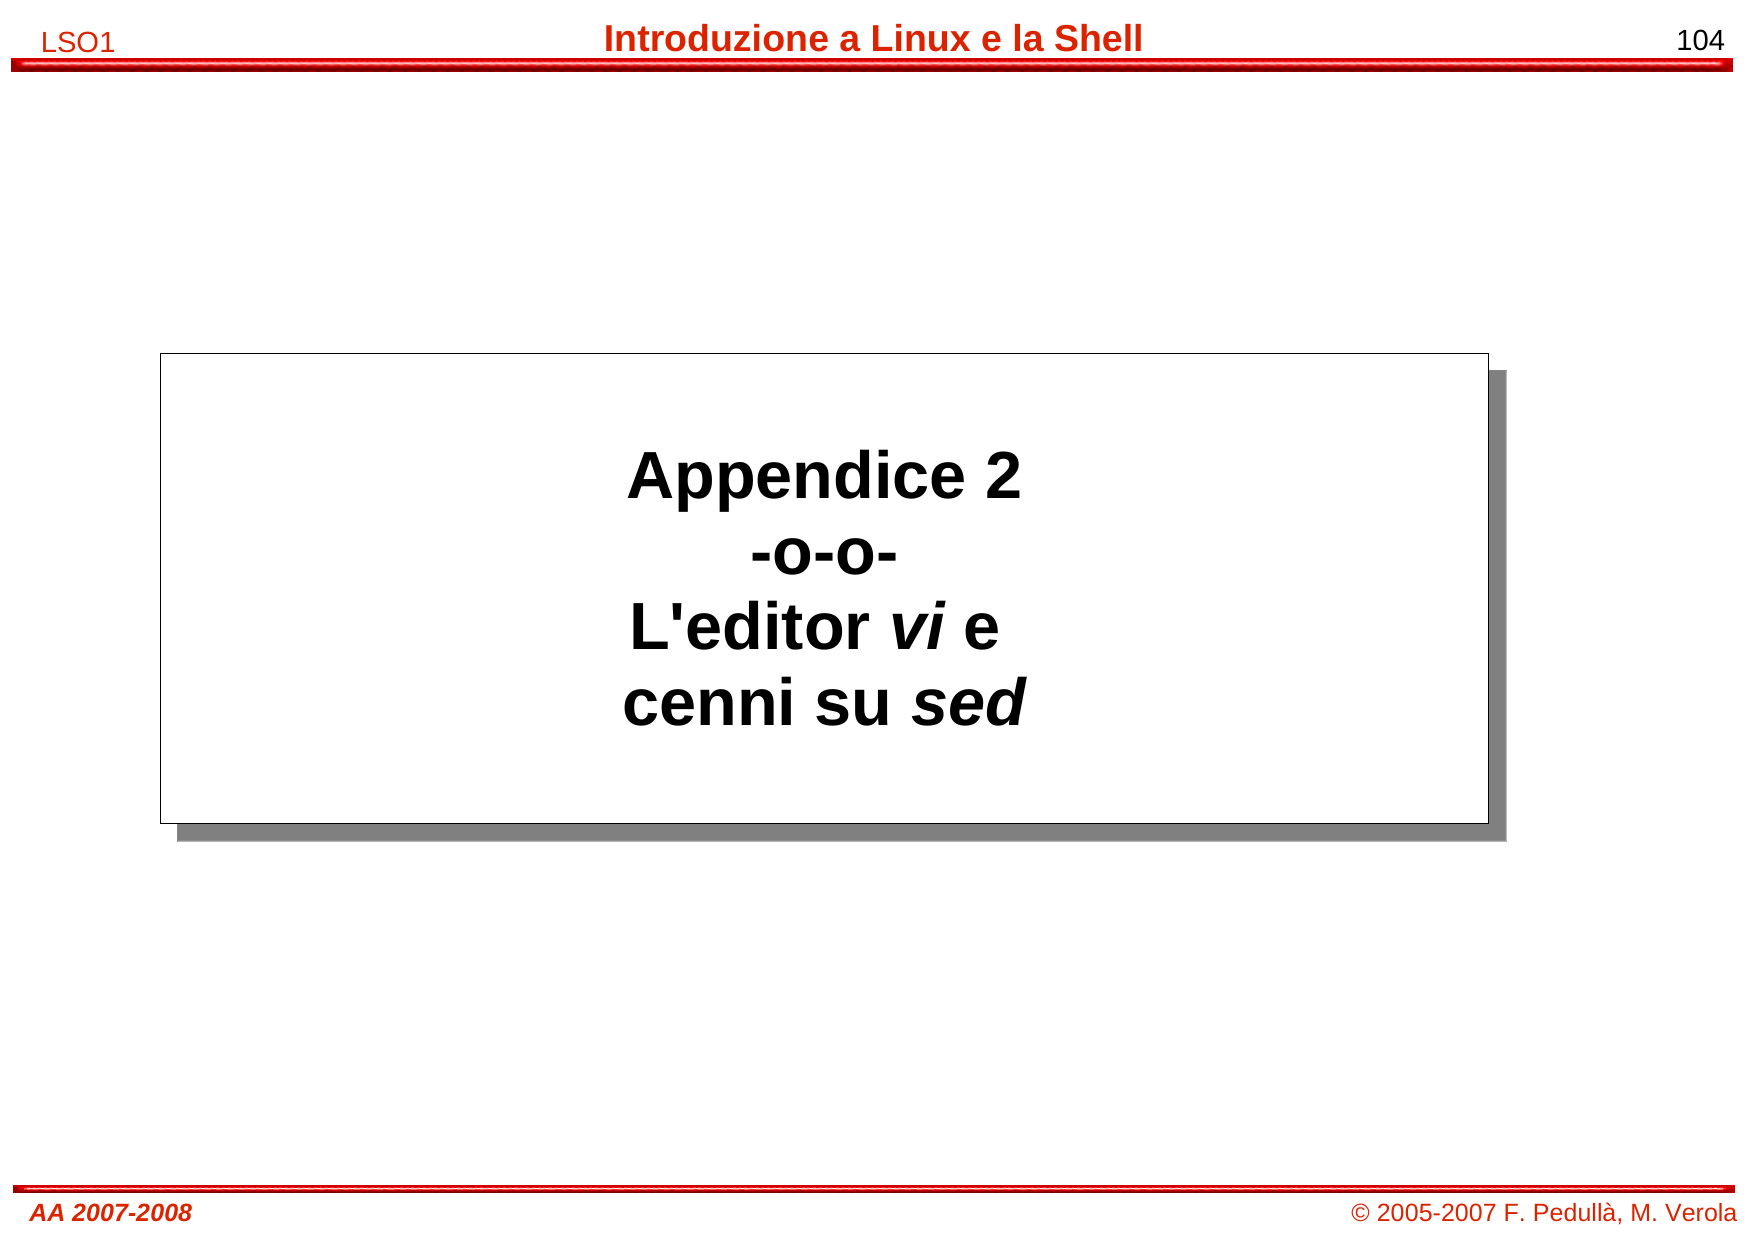

Appendice 2
-o-o-
L'editor vi e
cenni su sed